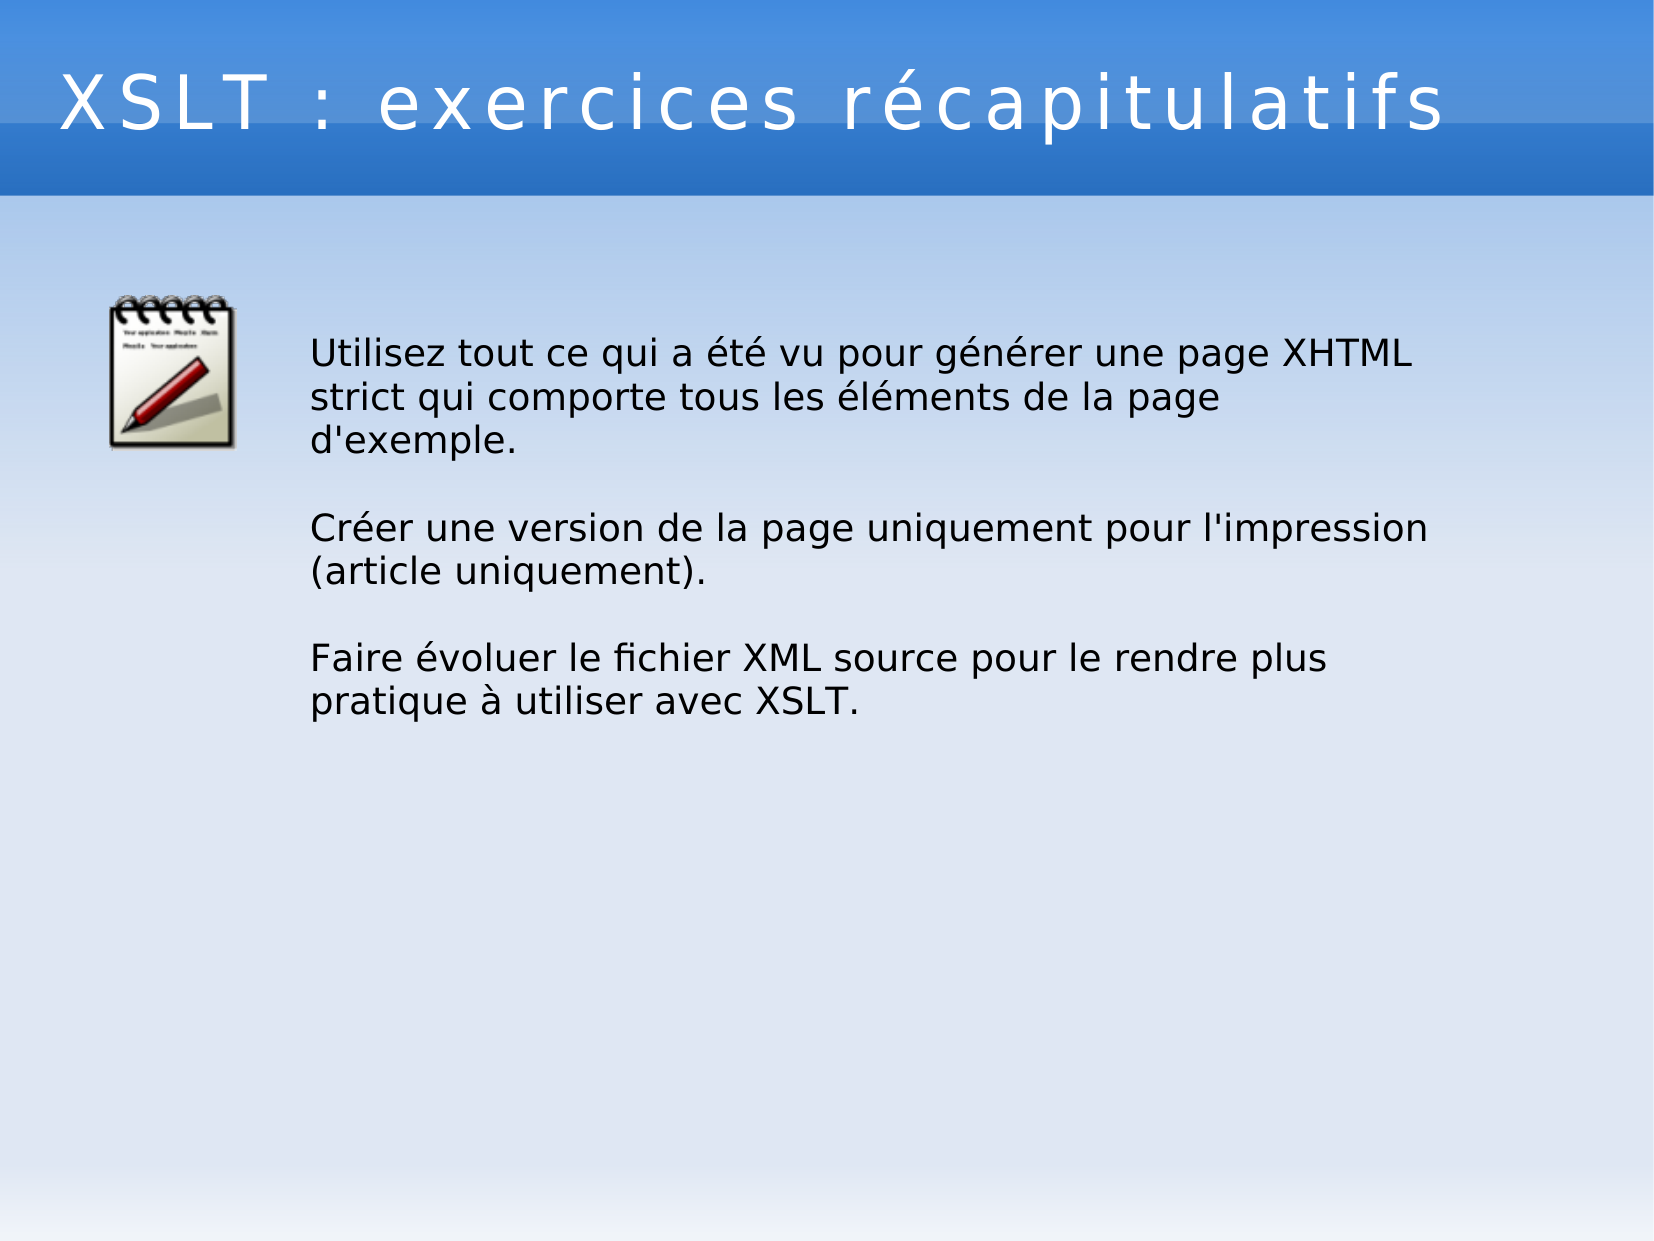

# XSLT : exercices récapitulatifs
Utilisez tout ce qui a été vu pour générer une page XHTML strict qui comporte tous les éléments de la page d'exemple.
Créer une version de la page uniquement pour l'impression (article uniquement).
Faire évoluer le fichier XML source pour le rendre plus pratique à utiliser avec XSLT.